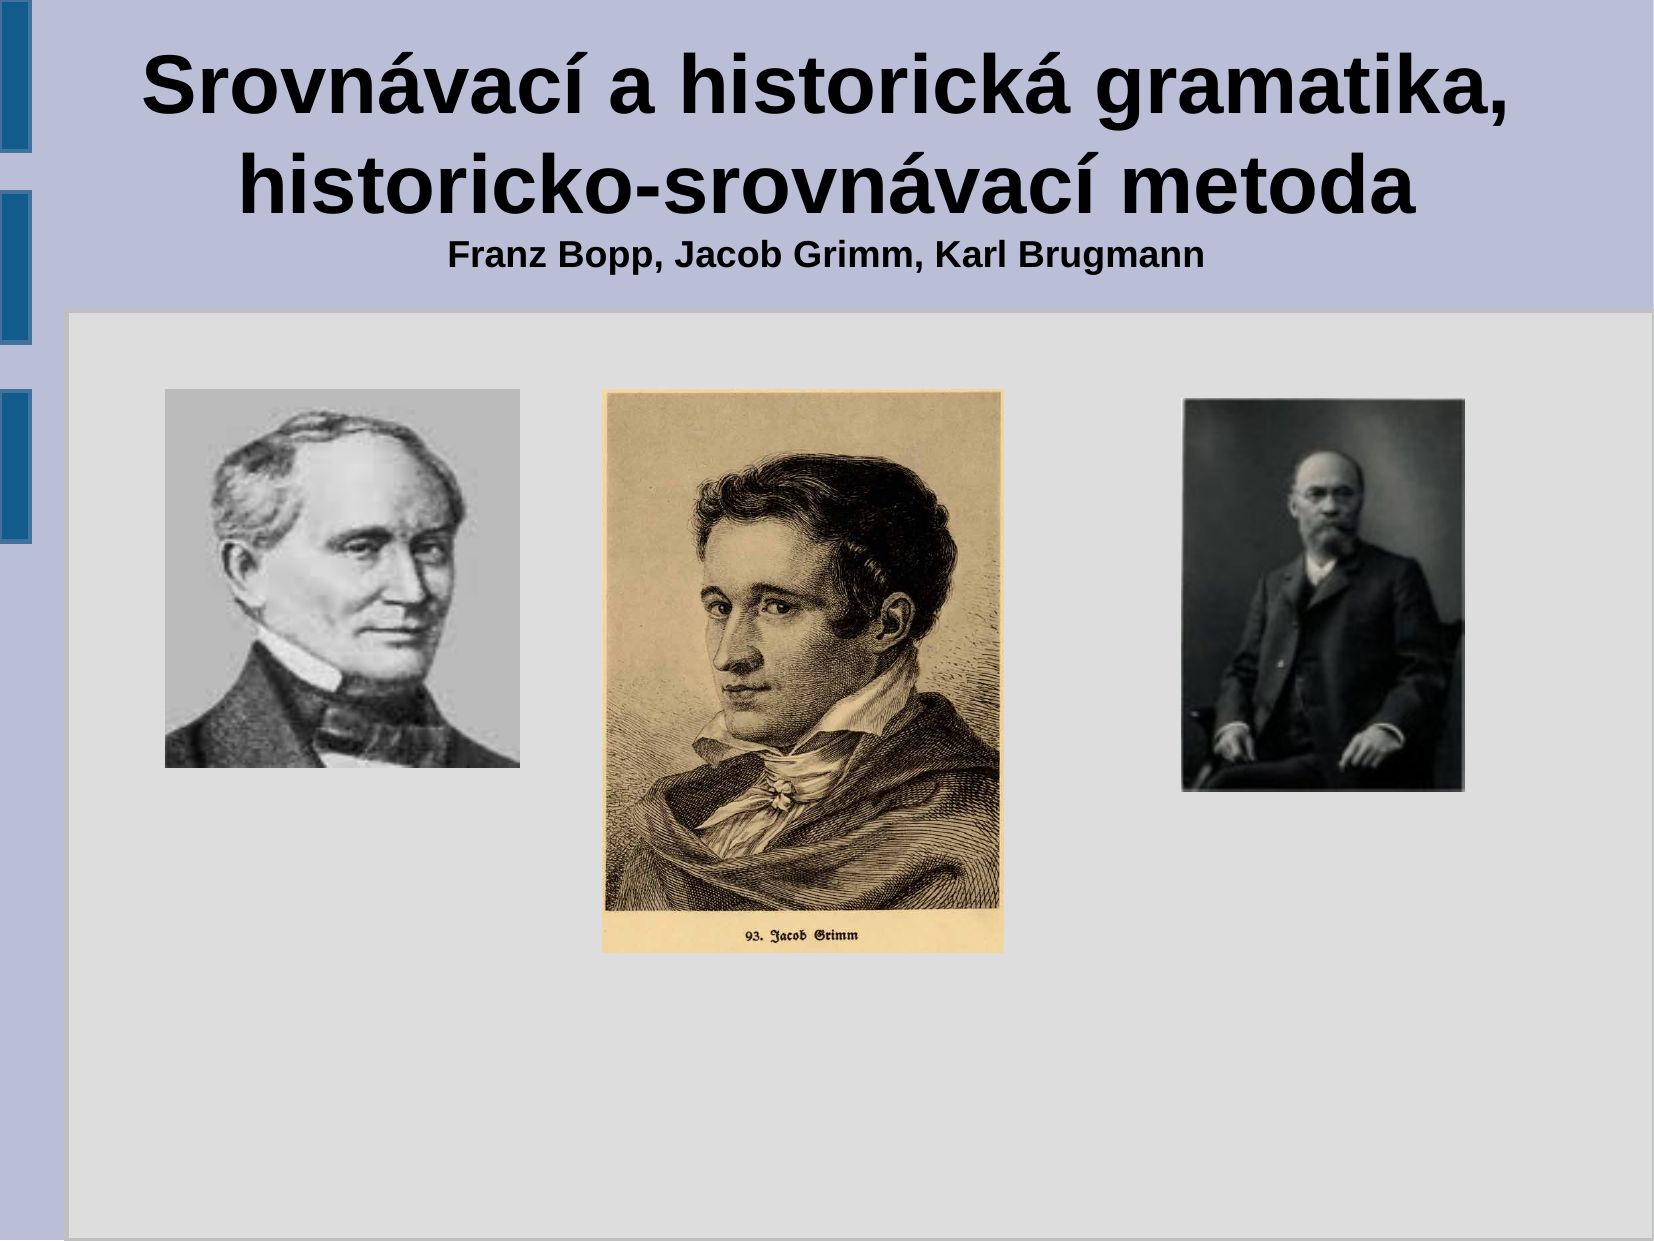

# Srovnávací a historická gramatika, historicko-srovnávací metoda Franz Bopp, Jacob Grimm, Karl Brugmann